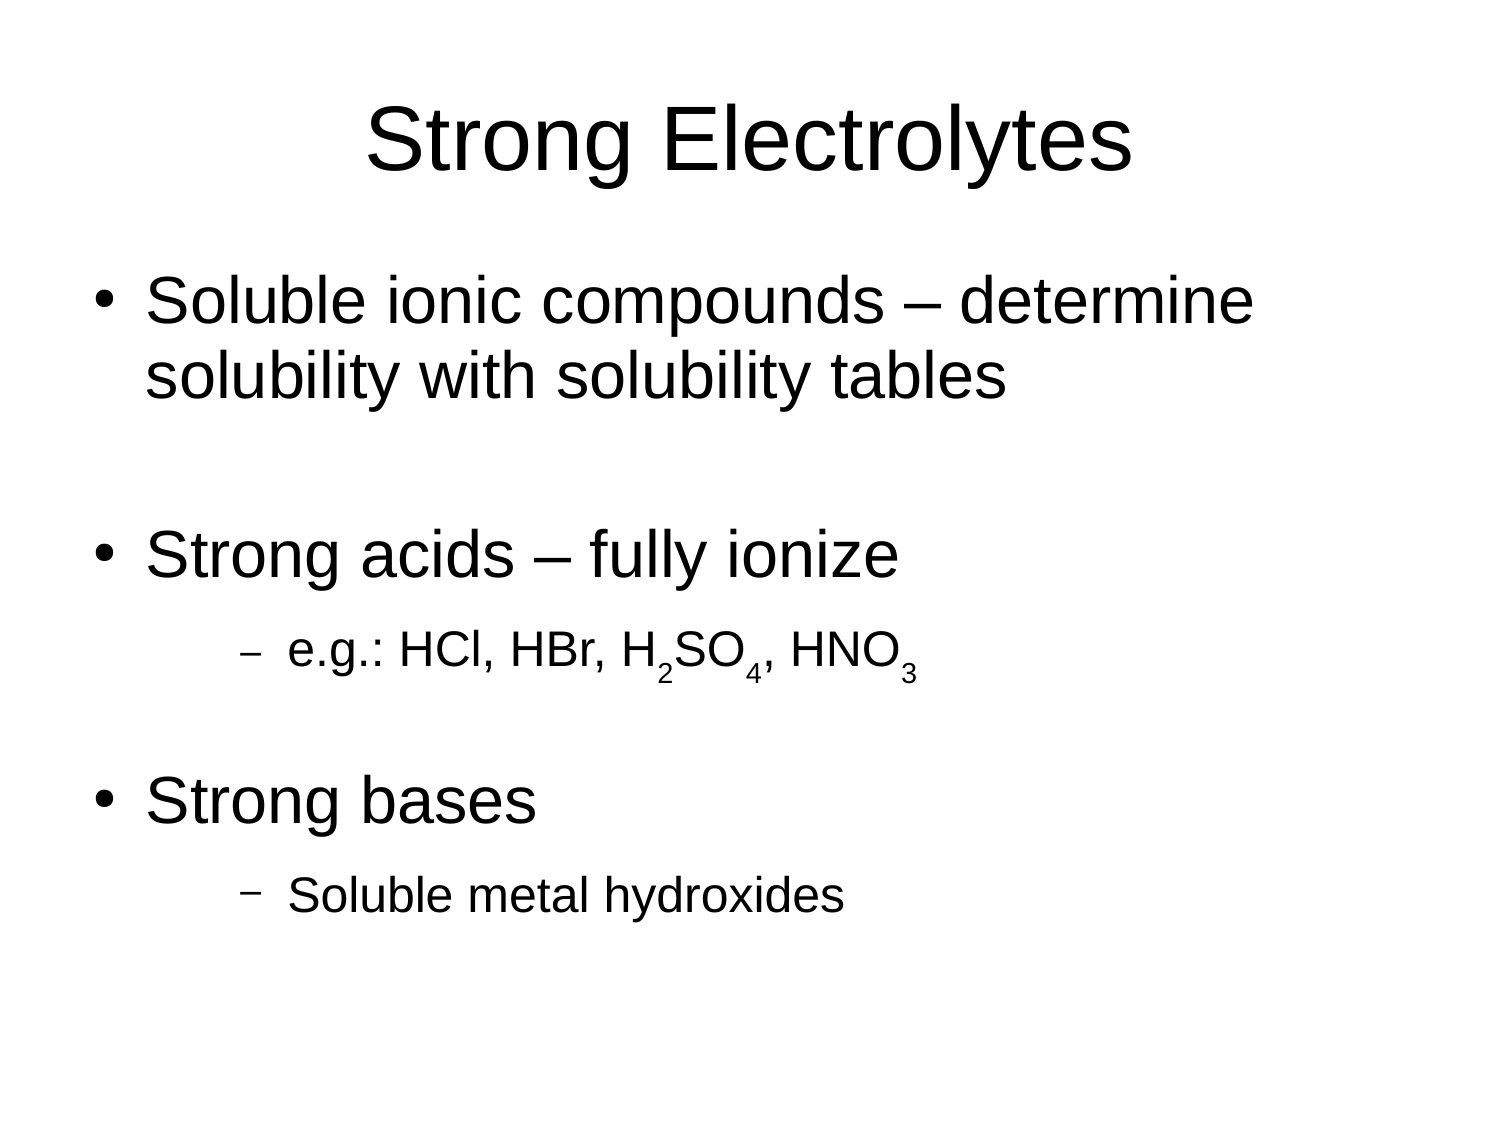

# Strong Electrolytes
Soluble ionic compounds – determine solubility with solubility tables
Strong acids – fully ionize
e.g.: HCl, HBr, H2SO4, HNO3
Strong bases
Soluble metal hydroxides